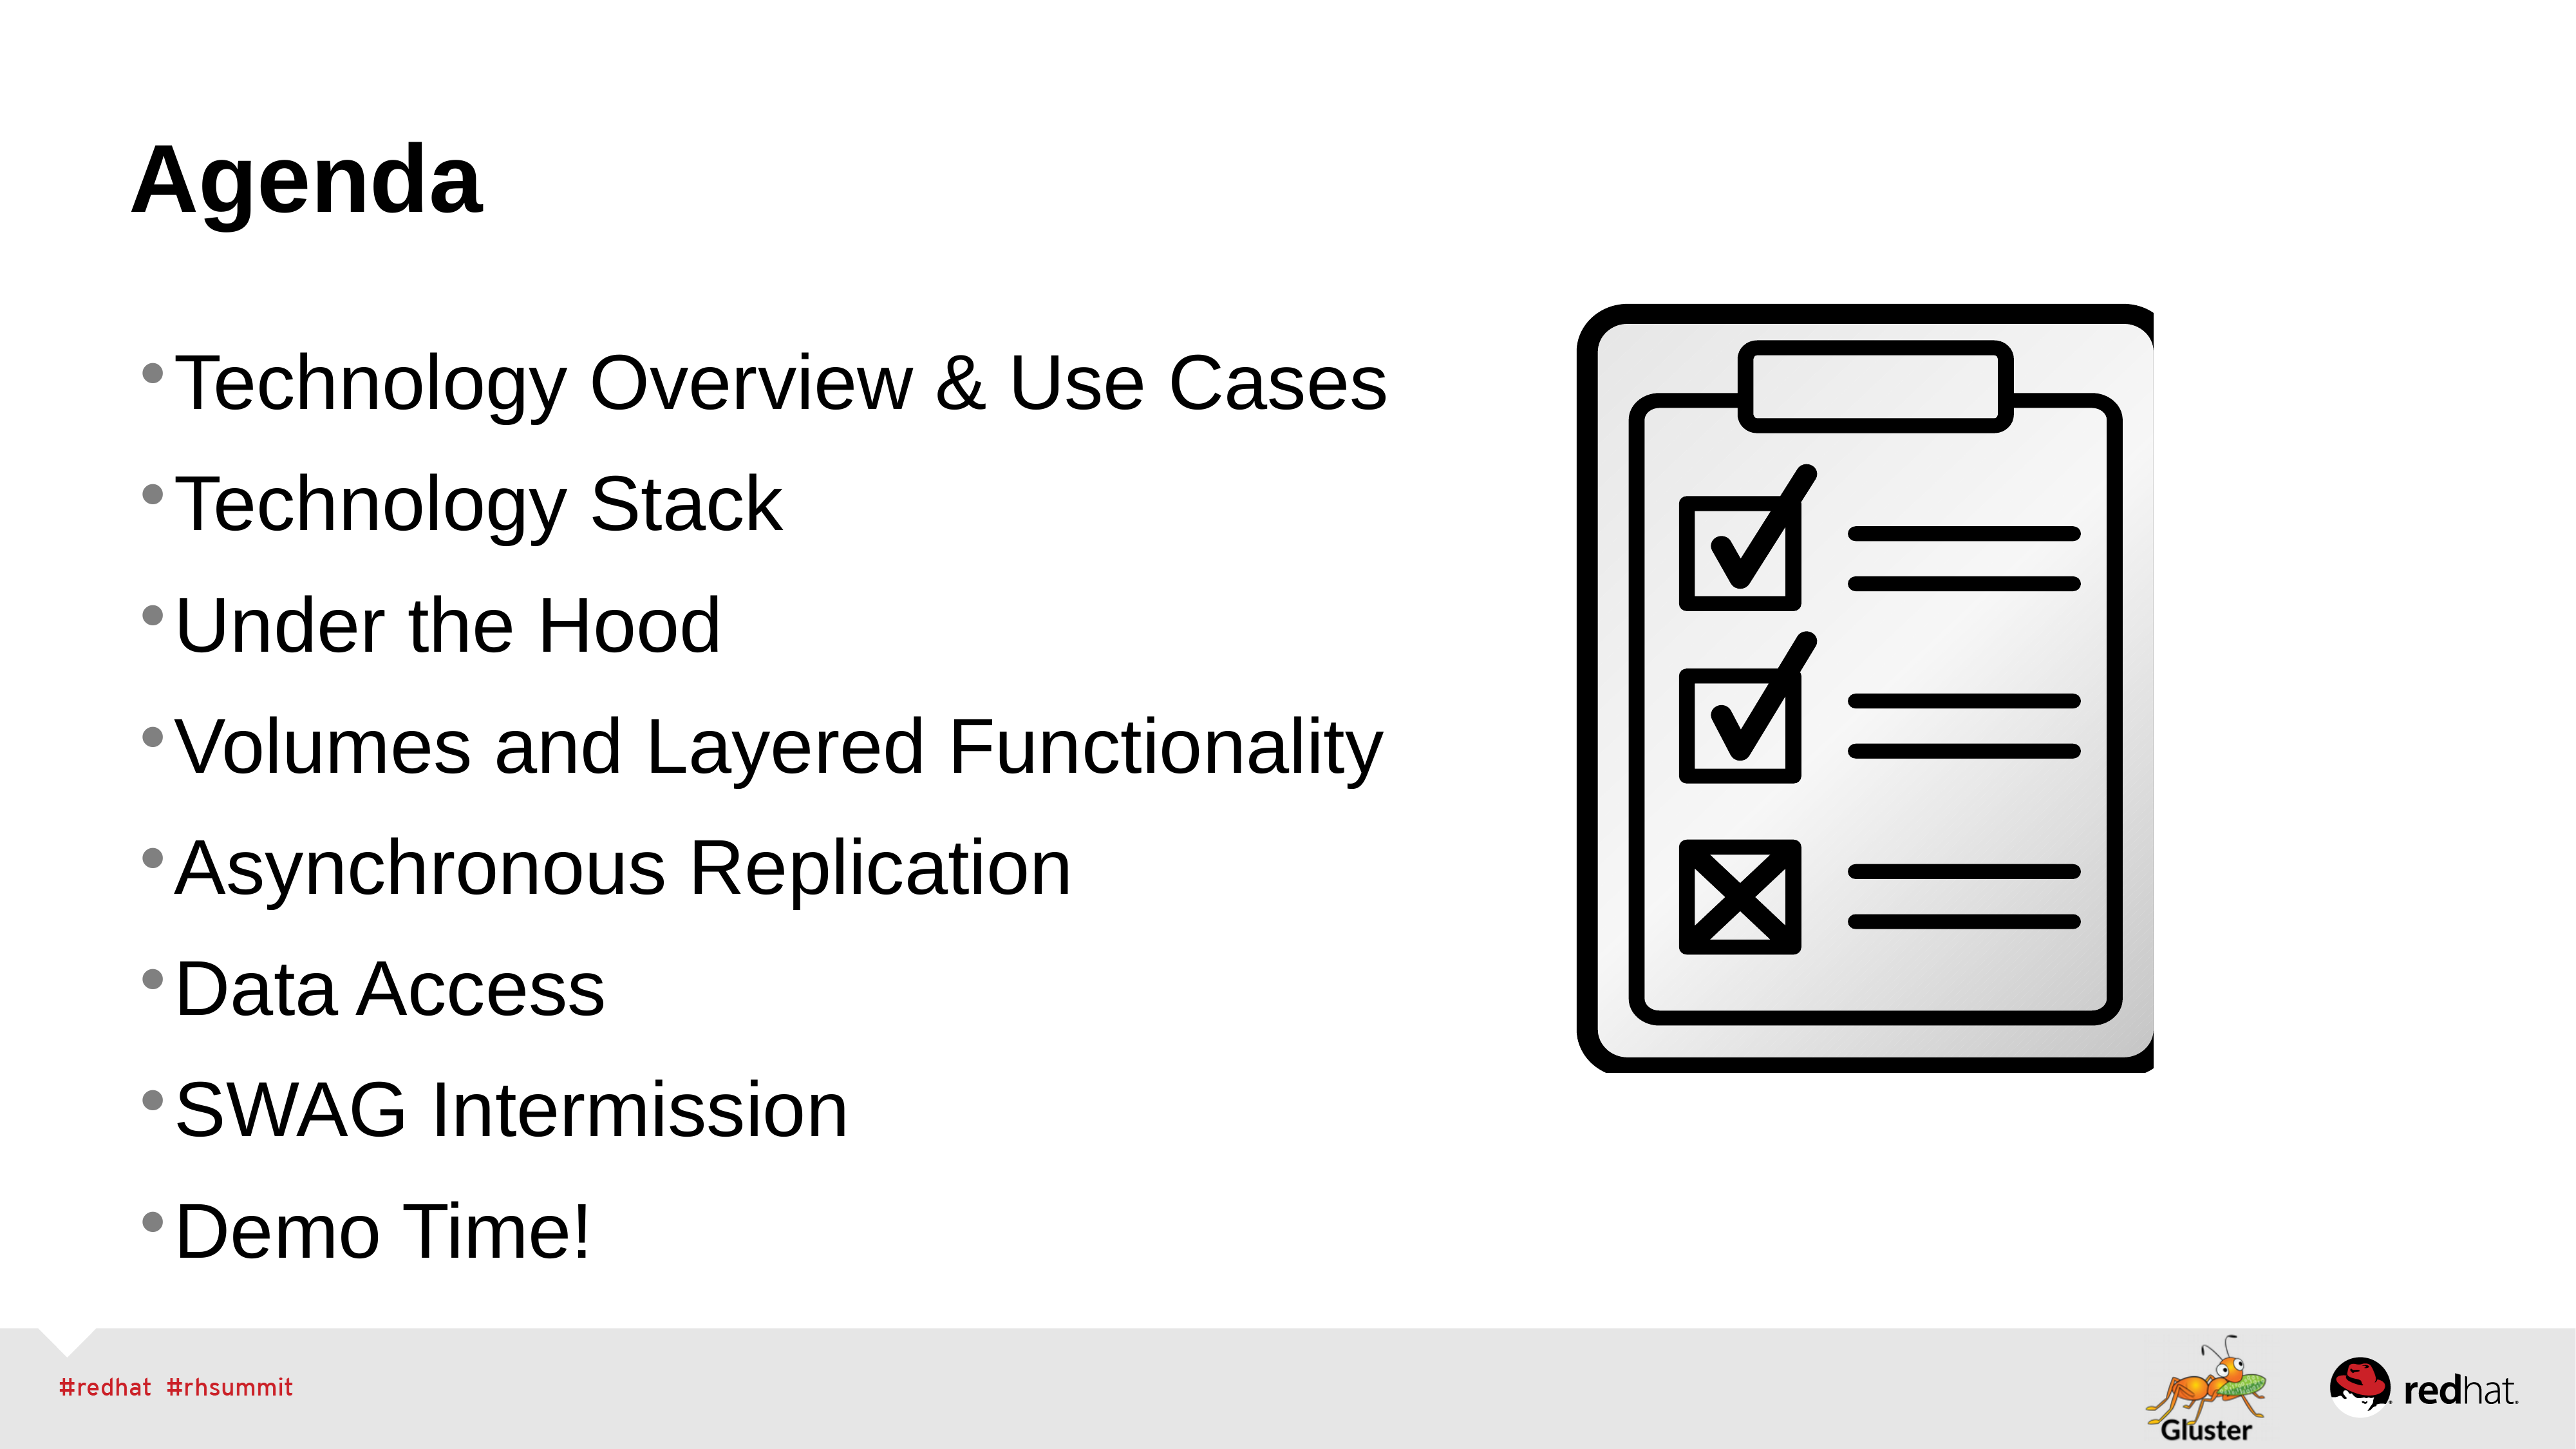

# Agenda
Technology Overview & Use Cases
Technology Stack
Under the Hood
Volumes and Layered Functionality
Asynchronous Replication
Data Access
SWAG Intermission
Demo Time!